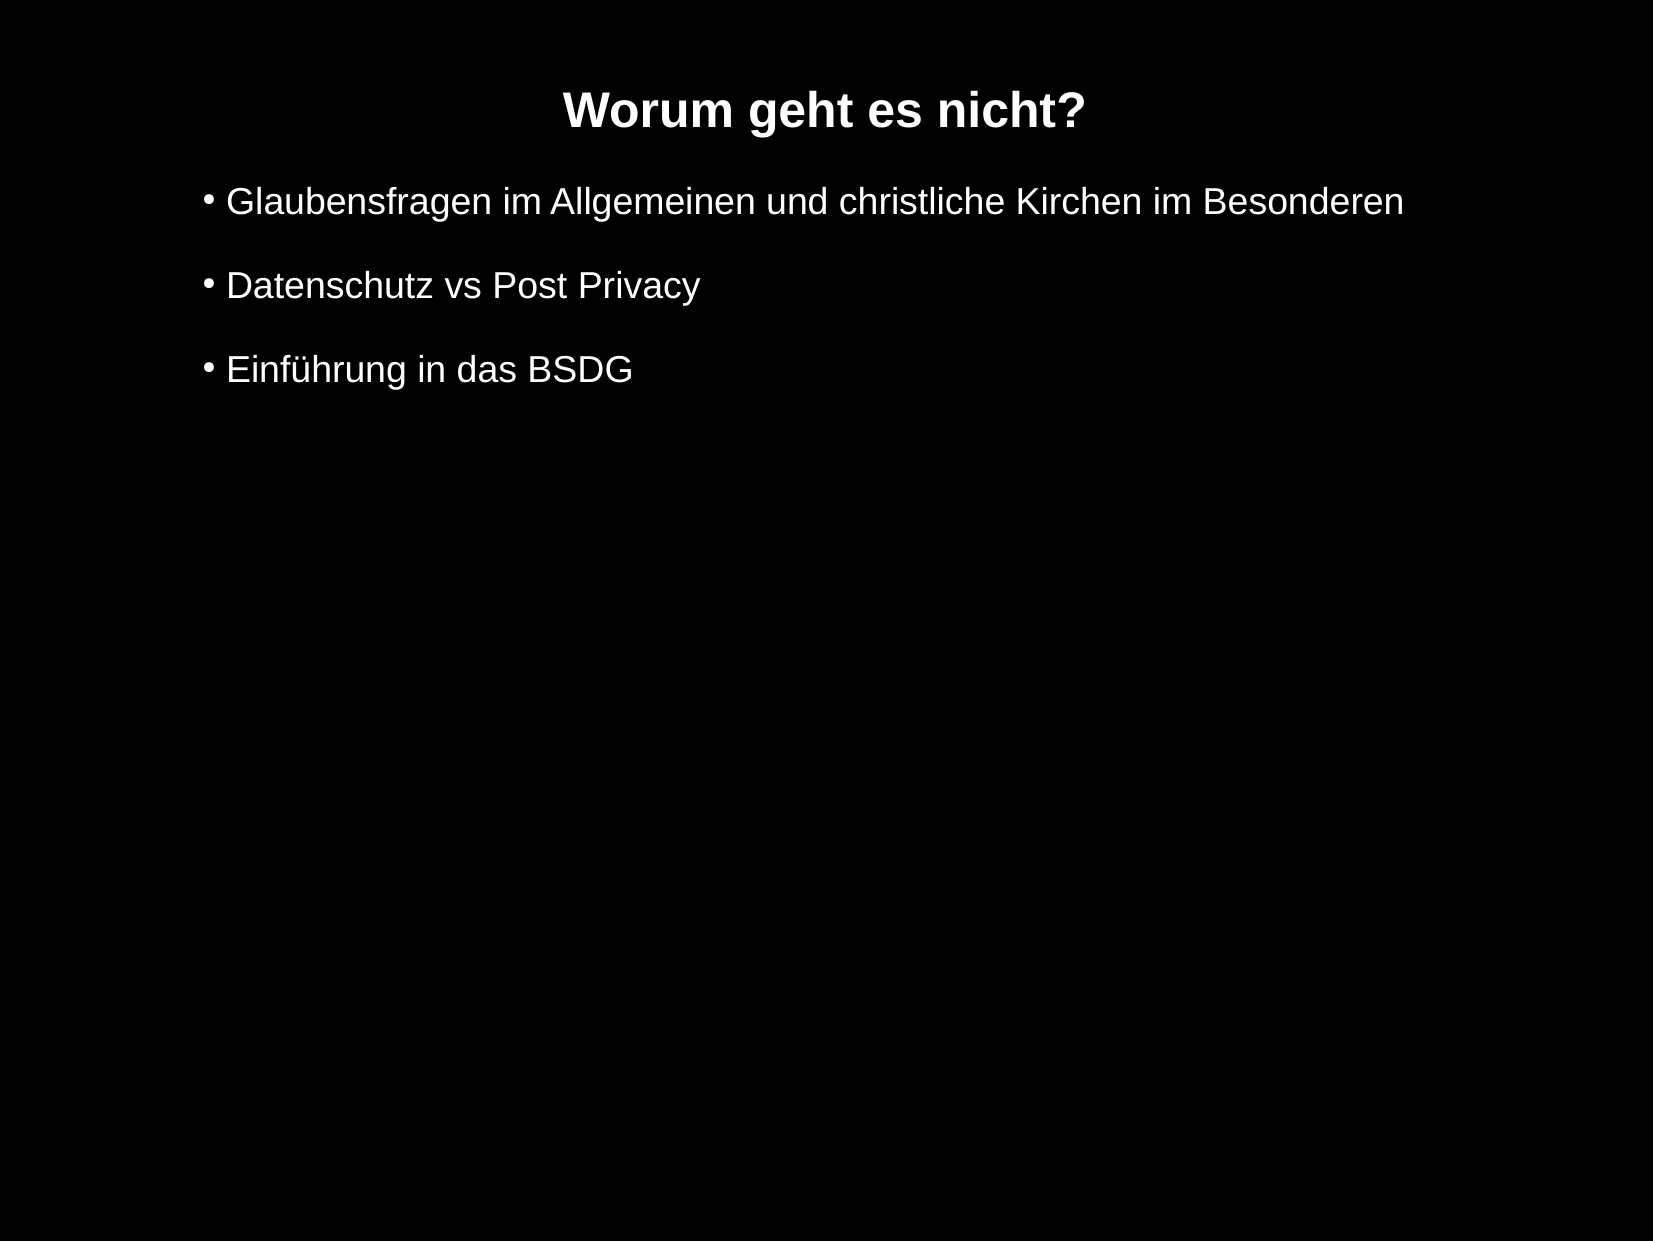

Worum geht es nicht?
 Glaubensfragen im Allgemeinen und christliche Kirchen im Besonderen
 Datenschutz vs Post Privacy
 Einführung in das BSDG